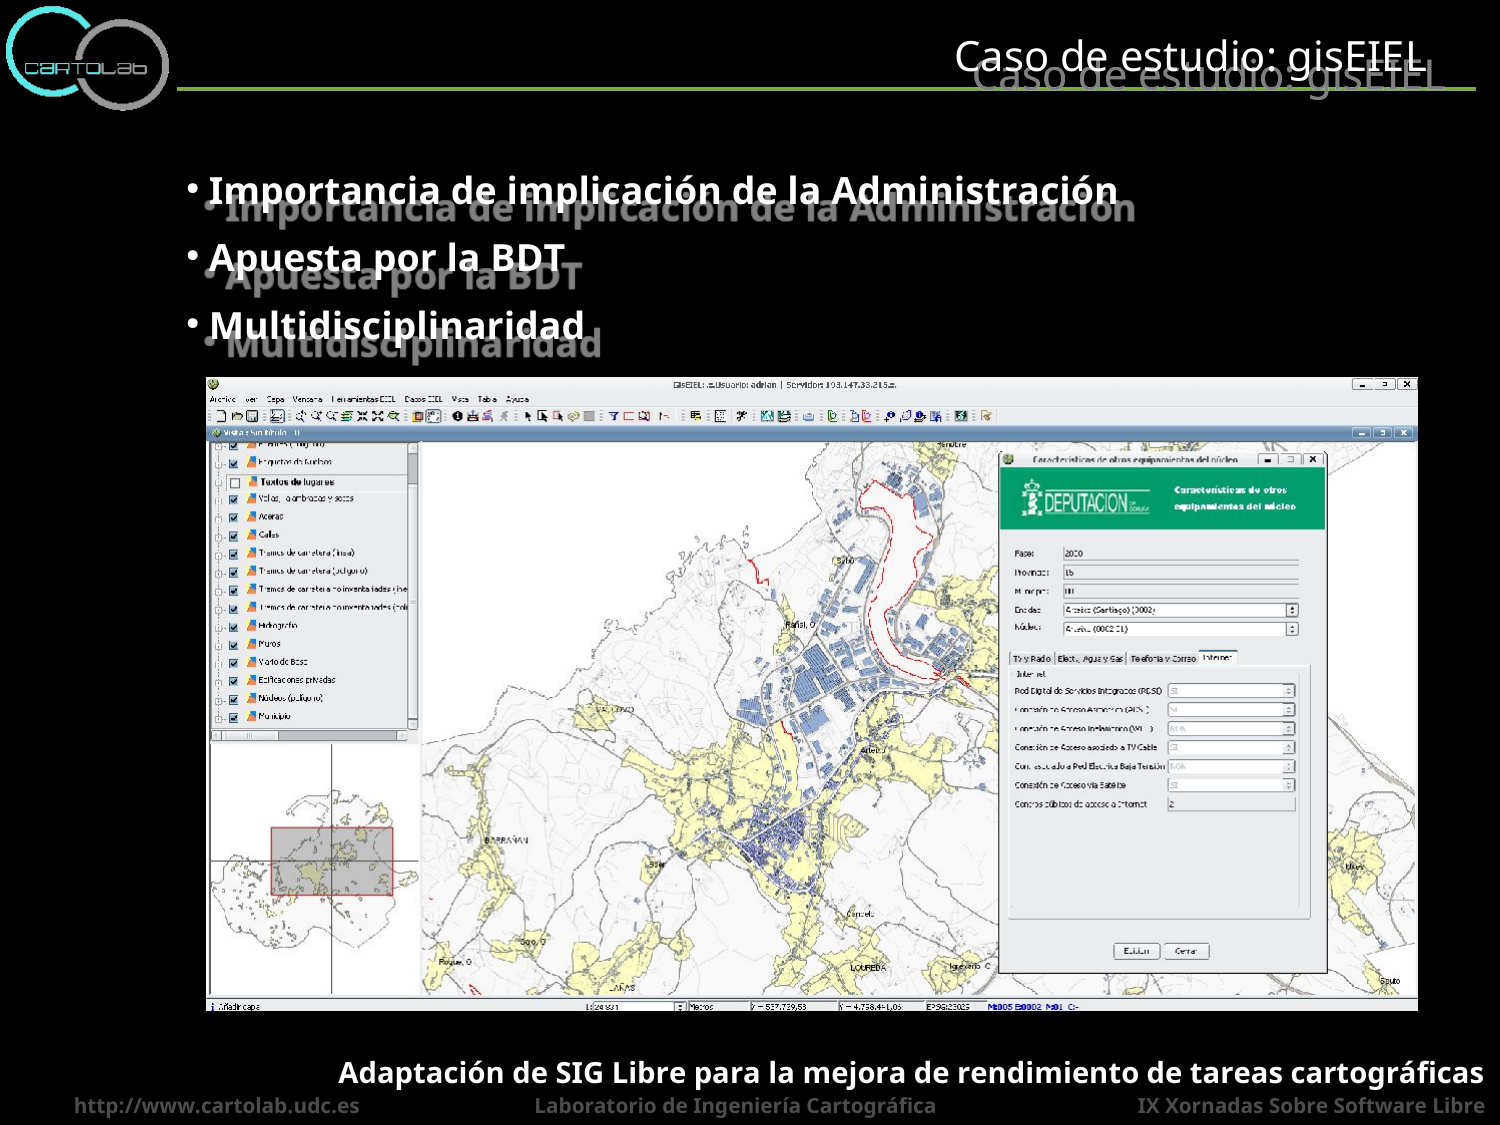

Caso de estudio: gisEIEL
 Importancia de implicación de la Administración
 Apuesta por la BDT
 Multidisciplinaridad